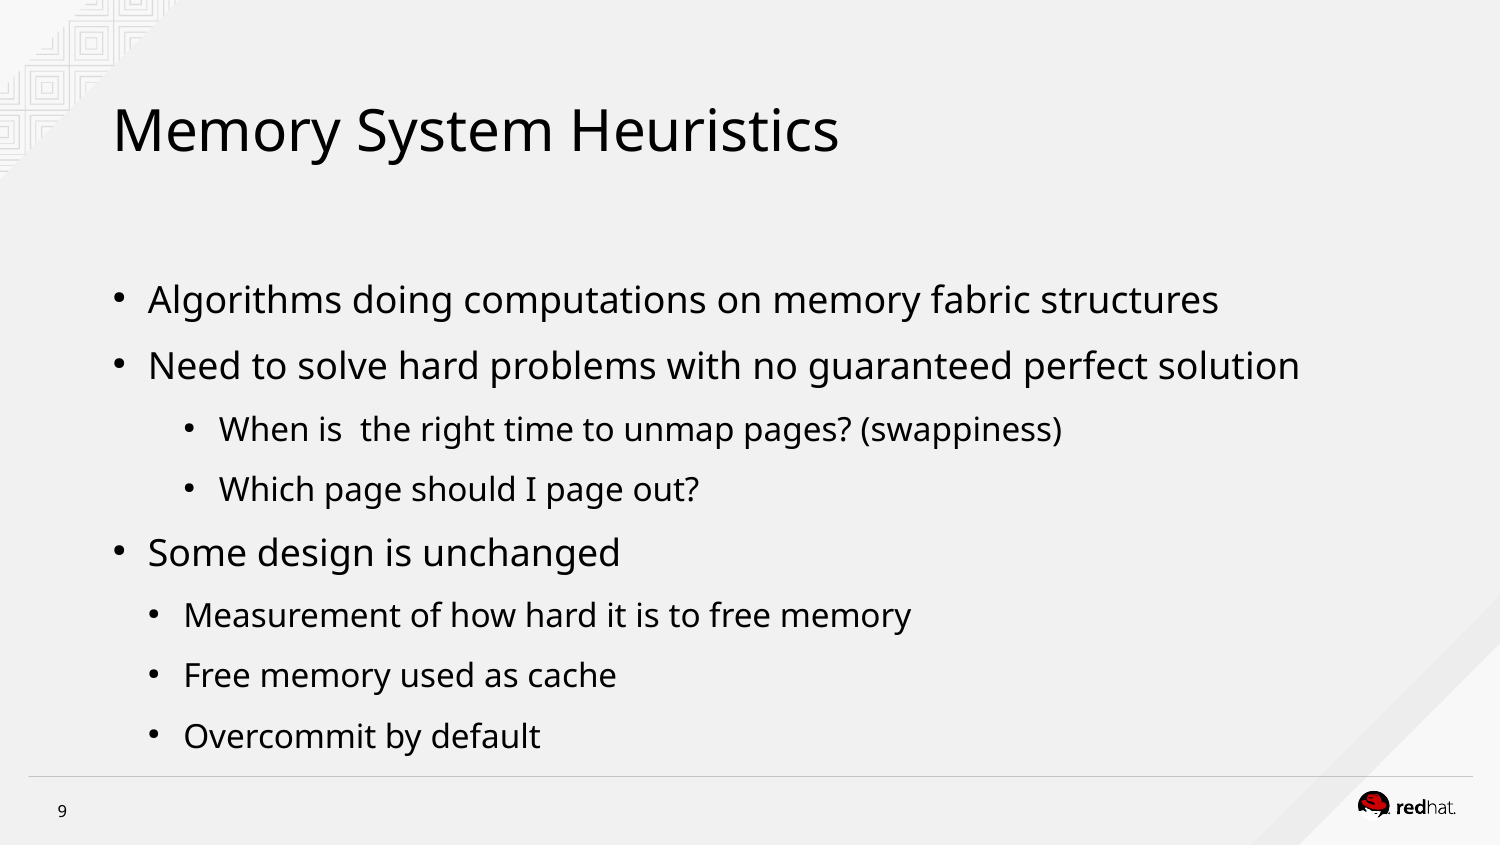

# Memory System Heuristics
Algorithms doing computations on memory fabric structures
Need to solve hard problems with no guaranteed perfect solution
When is the right time to unmap pages? (swappiness)
Which page should I page out?
Some design is unchanged
Measurement of how hard it is to free memory
Free memory used as cache
Overcommit by default
9